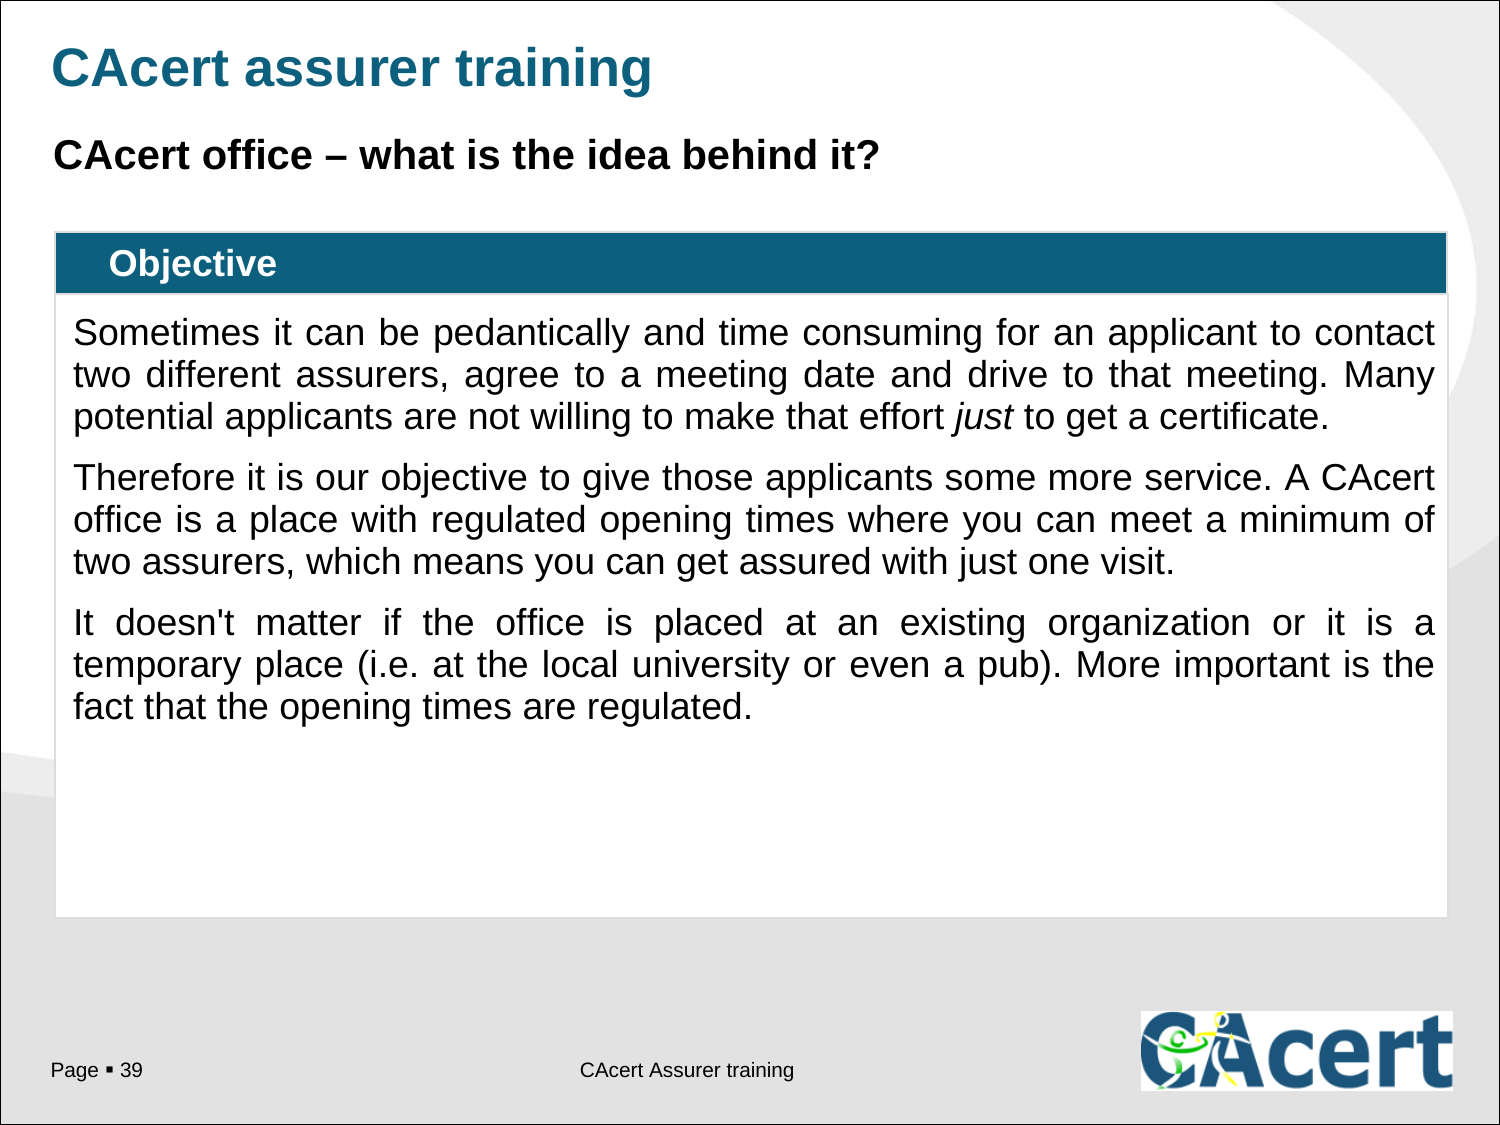

# CAcert assurer training
CAcert office – what is the idea behind it?
Objective
Sometimes it can be pedantically and time consuming for an applicant to contact two different assurers, agree to a meeting date and drive to that meeting. Many potential applicants are not willing to make that effort just to get a certificate.
Therefore it is our objective to give those applicants some more service. A CAcert office is a place with regulated opening times where you can meet a minimum of two assurers, which means you can get assured with just one visit.
It doesn't matter if the office is placed at an existing organization or it is a temporary place (i.e. at the local university or even a pub). More important is the fact that the opening times are regulated.
CAcert Assurer training